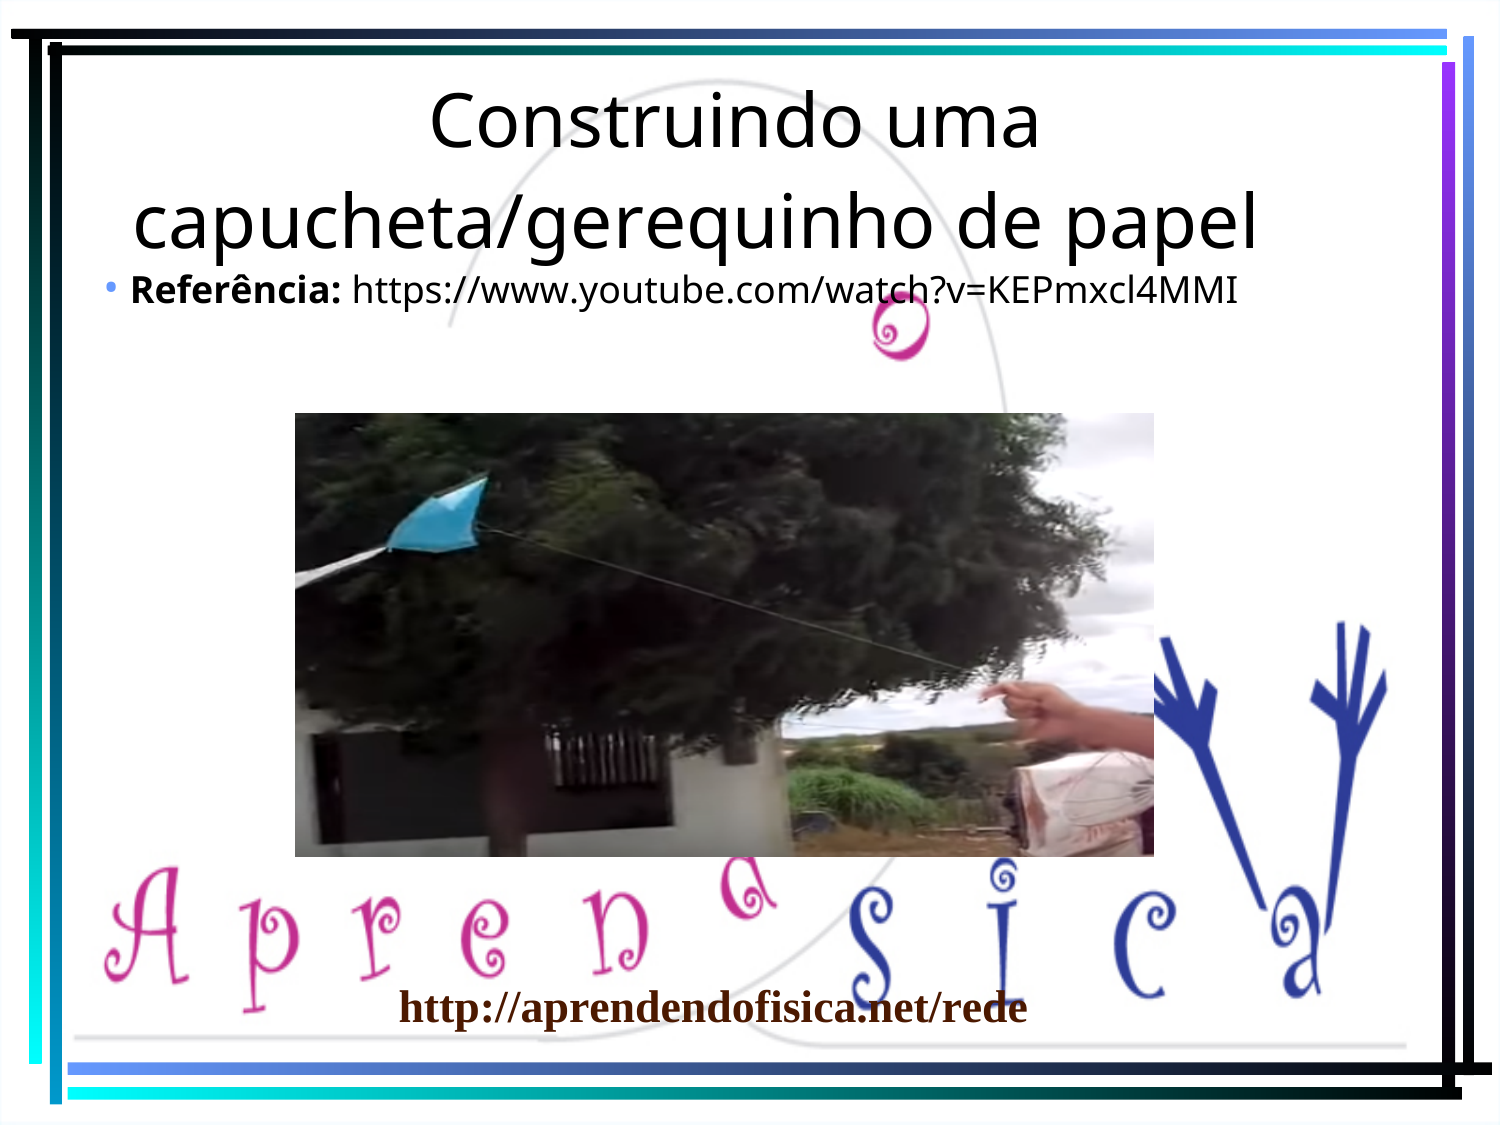

# Construindo uma capucheta/gerequinho de papel
 Referência: https://www.youtube.com/watch?v=KEPmxcl4MMI
http://aprendendofisica.net/rede